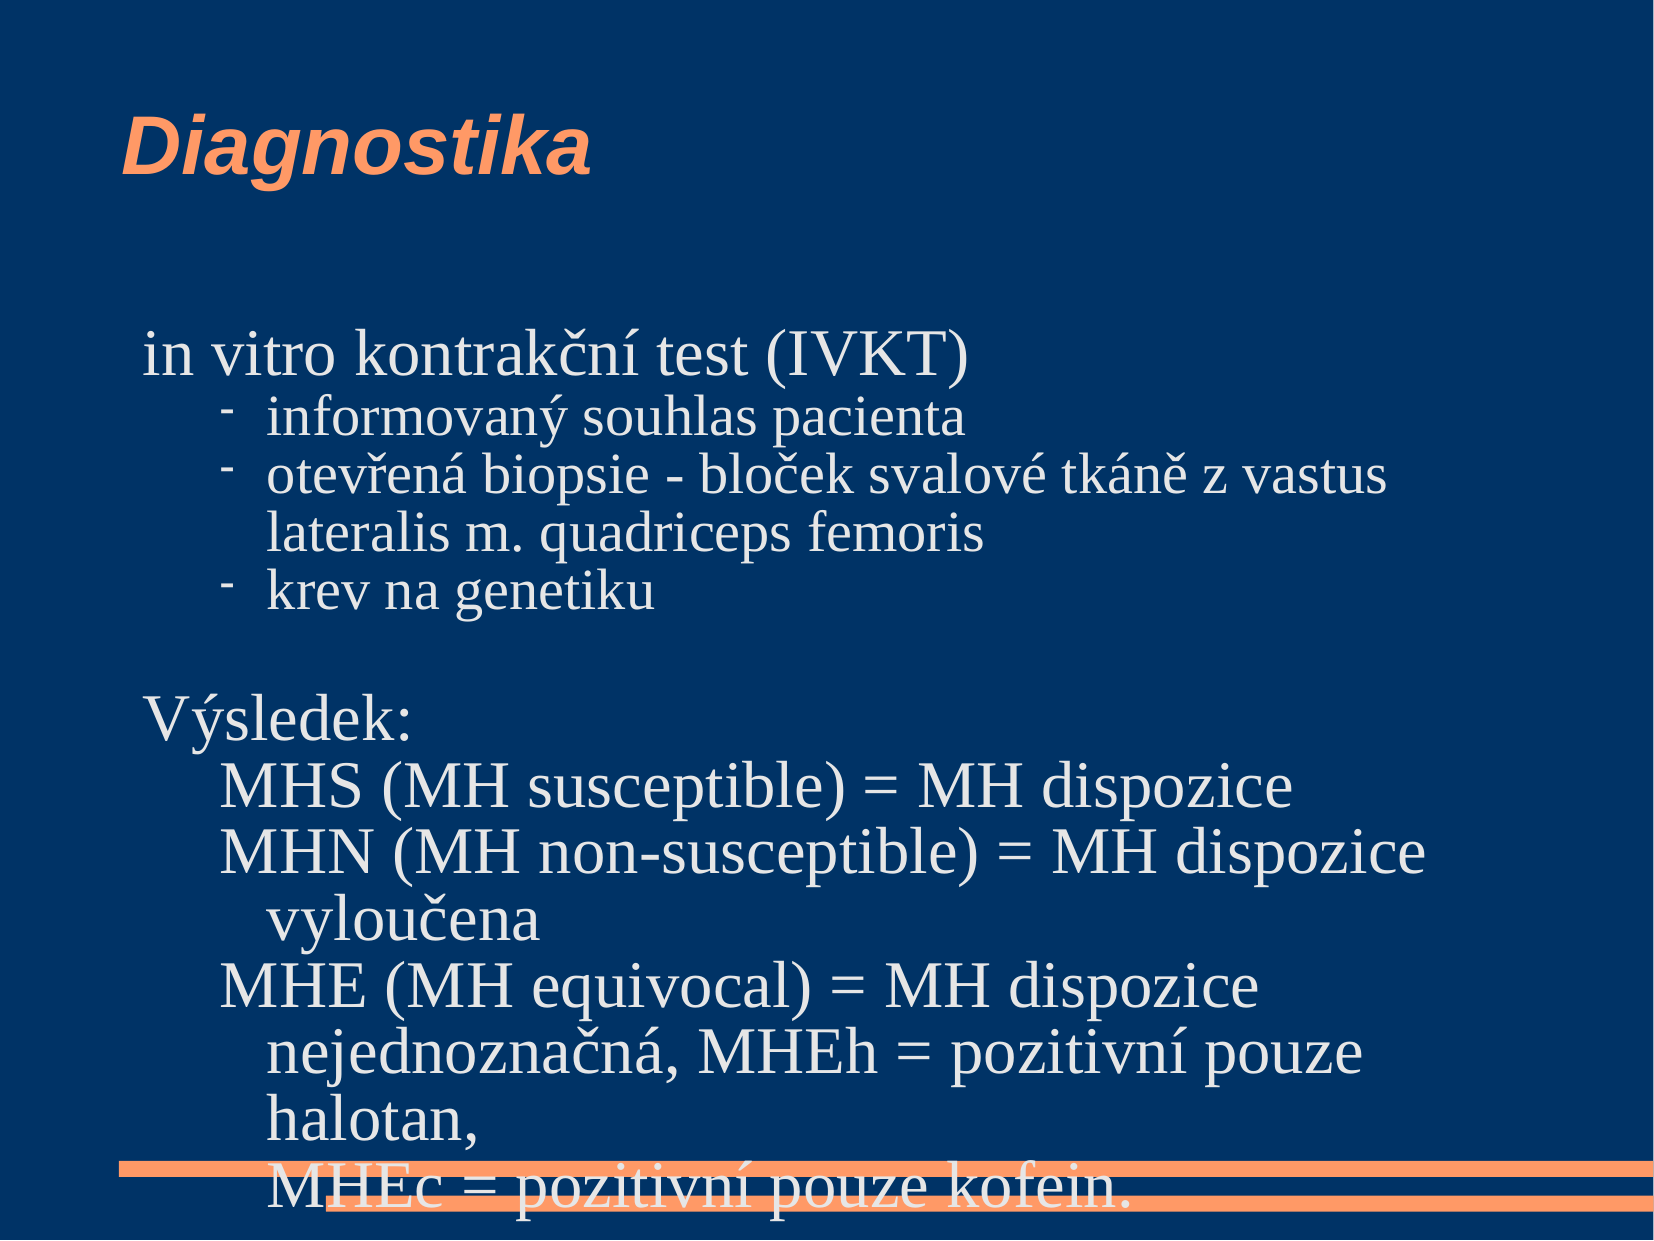

# Diagnostika
in vitro kontrakční test (IVKT)
informovaný souhlas pacienta
otevřená biopsie - bloček svalové tkáně z vastus lateralis m. quadriceps femoris
krev na genetiku
Výsledek:
MHS (MH susceptible) = MH dispozice
MHN (MH non-susceptible) = MH dispozice vyloučena
MHE (MH equivocal) = MH dispozice nejednoznačná, MHEh = pozitivní pouze halotan,
MHEc = pozitivní pouze kofein.